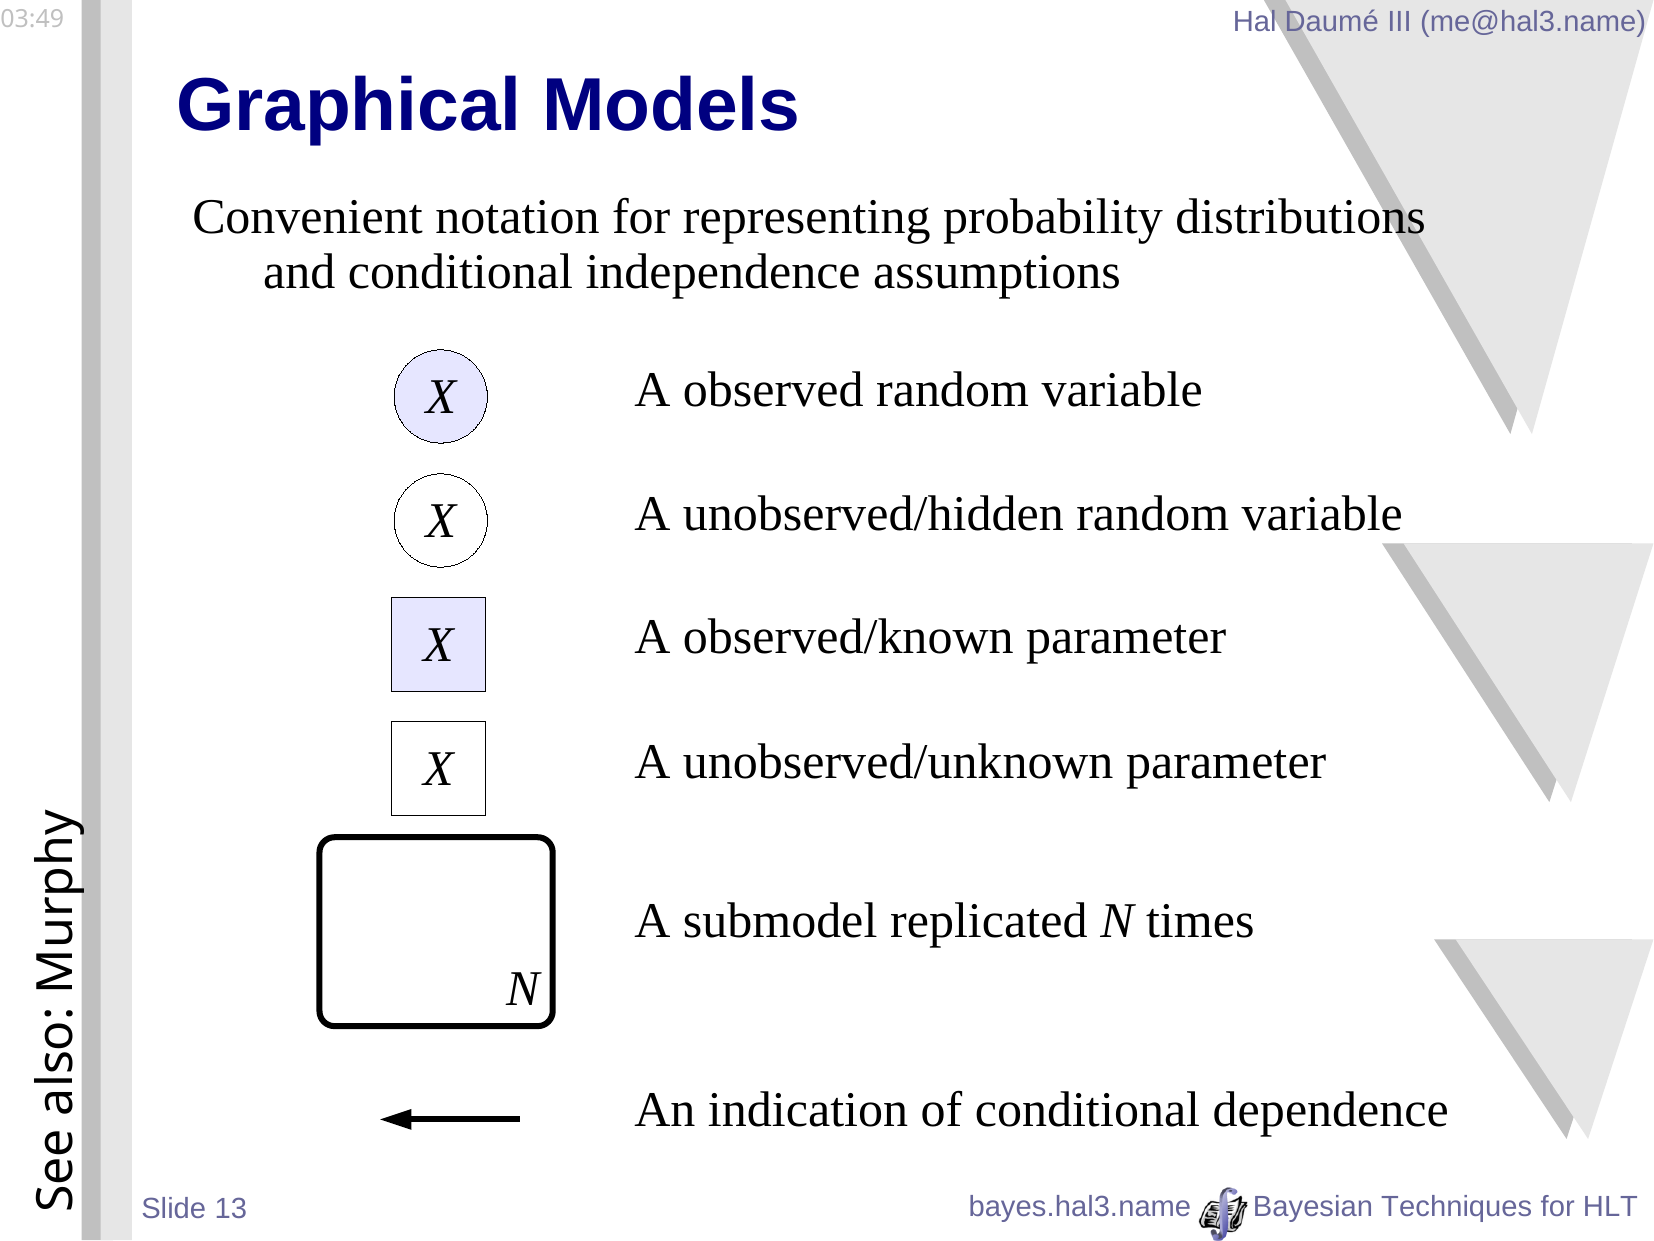

# Graphical Models
Convenient notation for representing probability distributions and conditional independence assumptions
X
A observed random variable
X
A unobserved/hidden random variable
X
A observed/known parameter
X
A unobserved/unknown parameter
A submodel replicated N times
N
See also: Murphy
An indication of conditional dependence